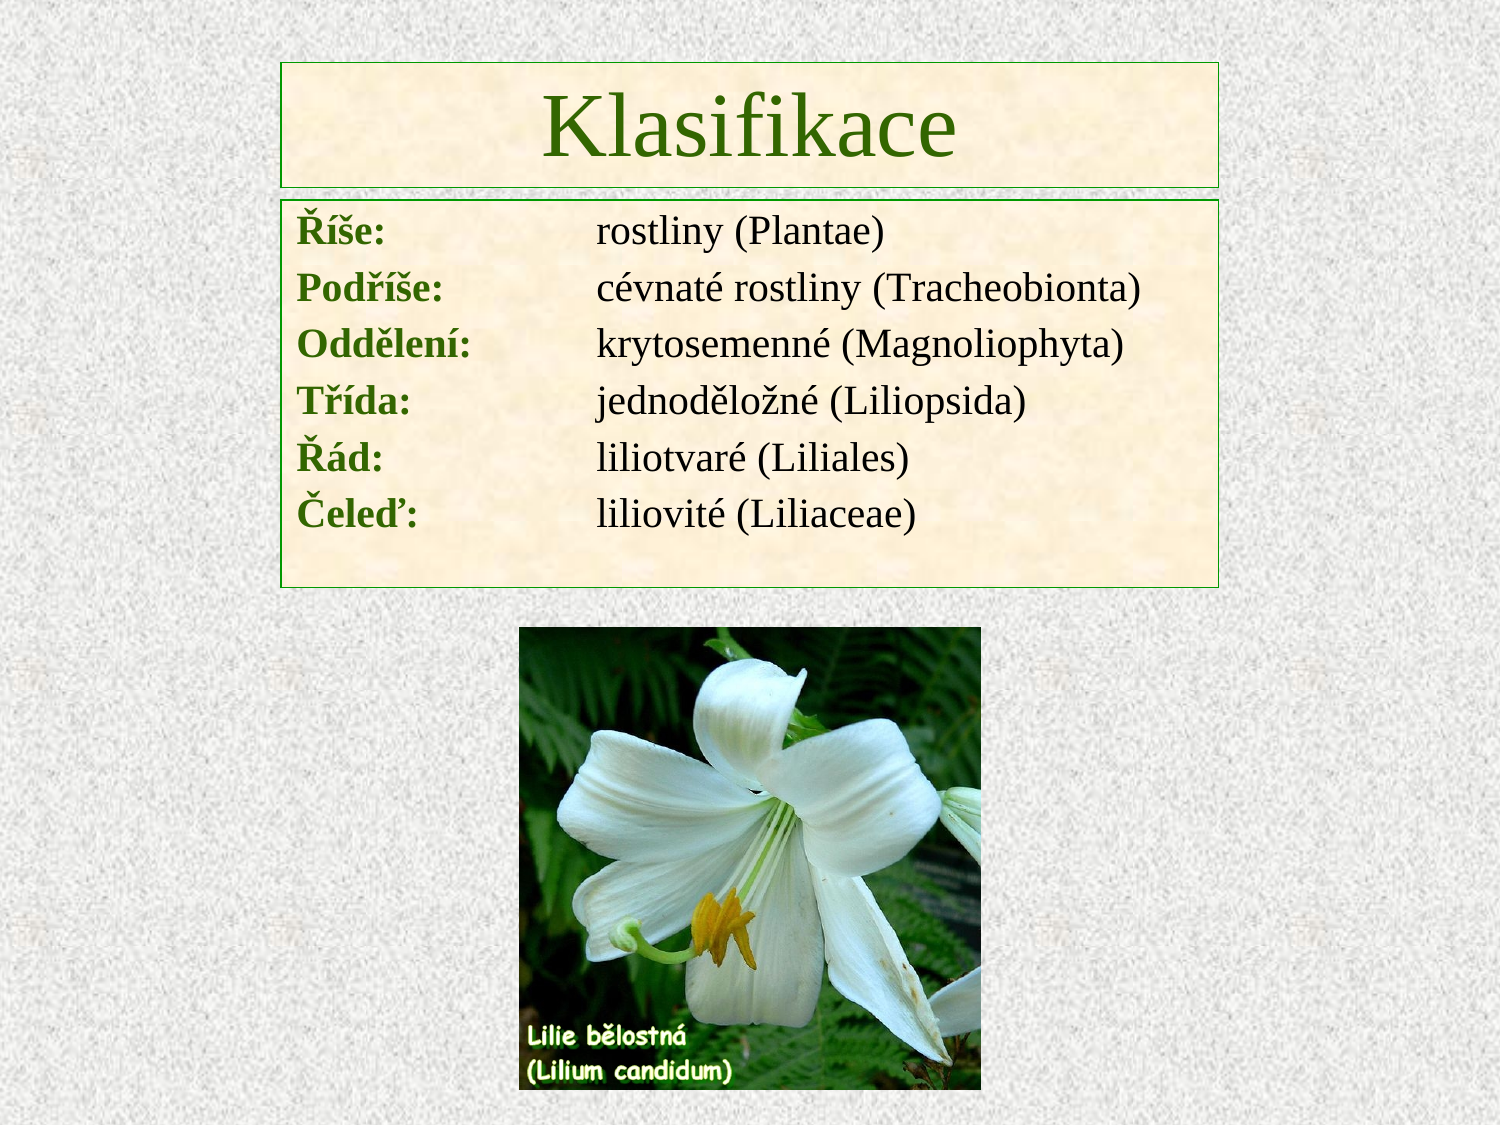

# Klasifikace
Říše:		rostliny (Plantae)
Podříše: 	cévnaté rostliny (Tracheobionta)
Oddělení: 	krytosemenné (Magnoliophyta)
Třída: 		jednoděložné (Liliopsida)
Řád: 		liliotvaré (Liliales)
Čeleď:		liliovité (Liliaceae)